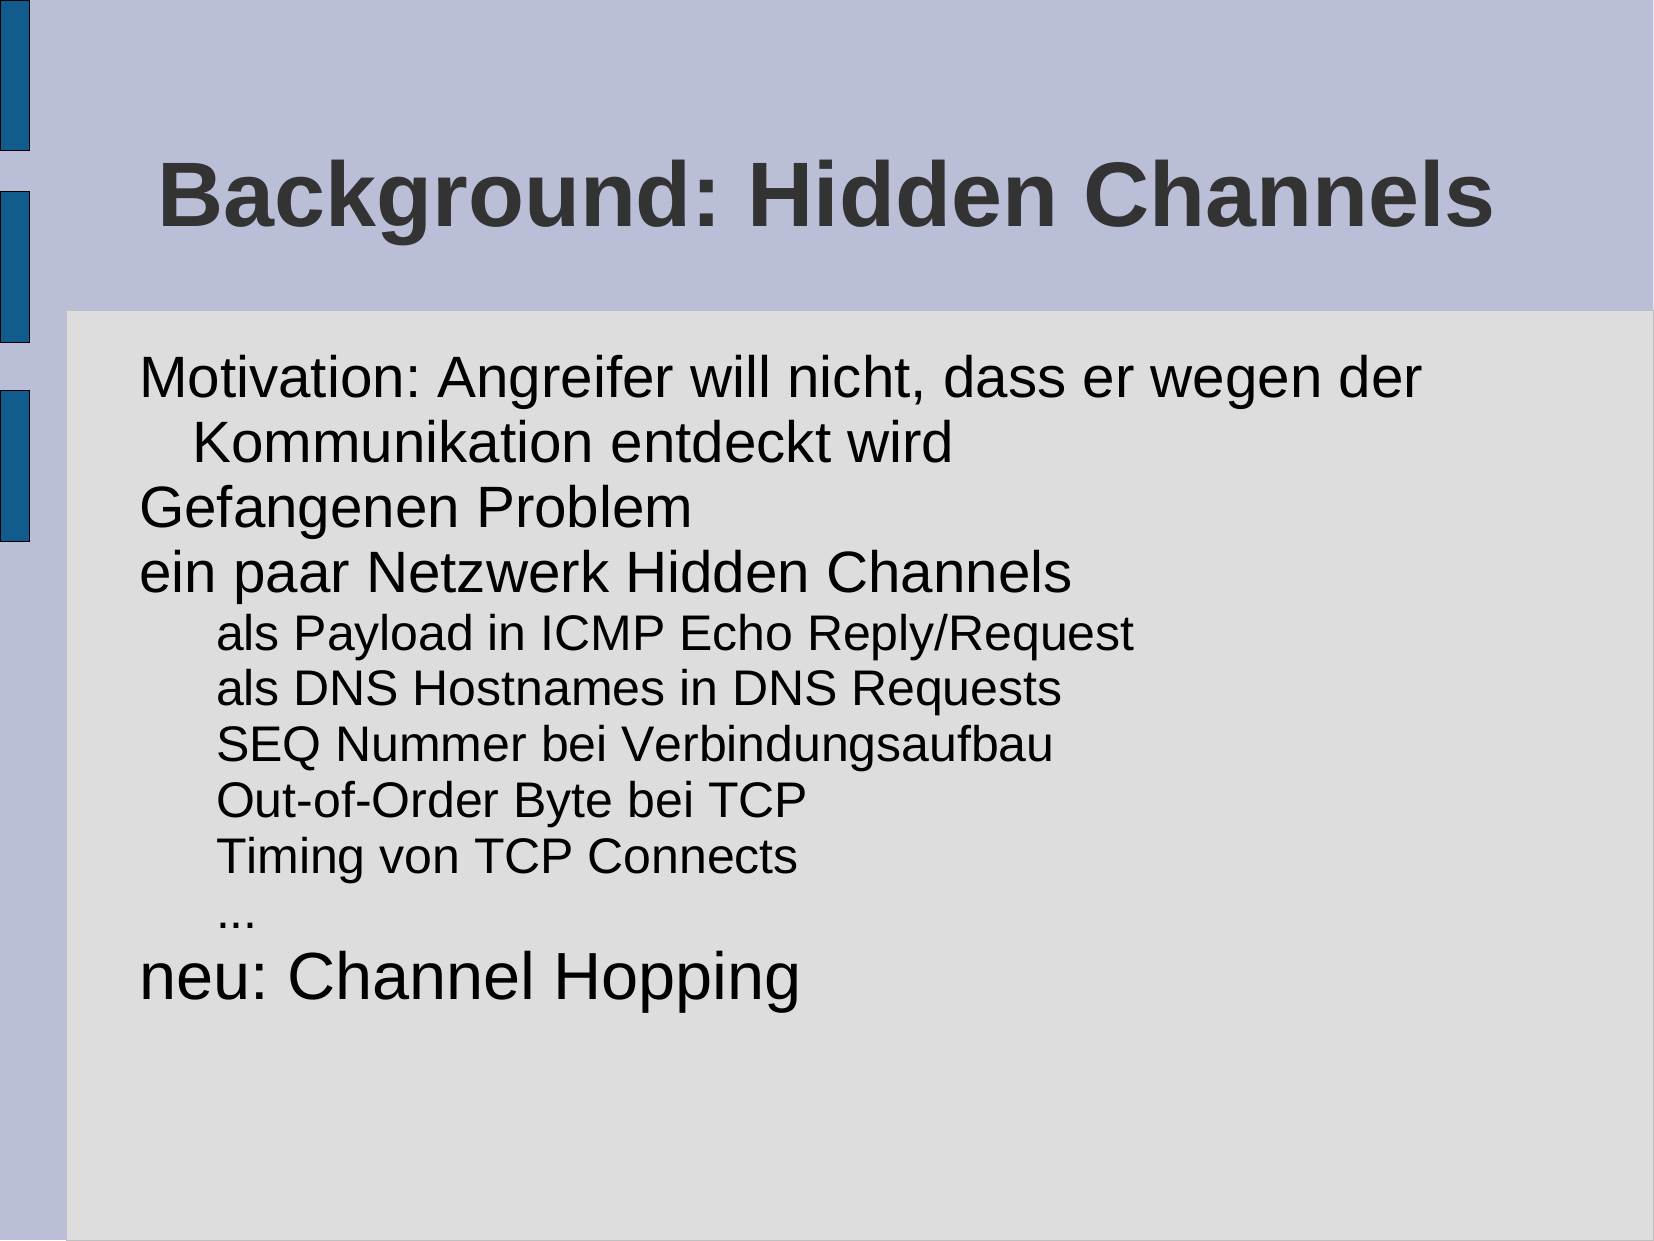

# Background: Hidden Channels
Motivation: Angreifer will nicht, dass er wegen der Kommunikation entdeckt wird
Gefangenen Problem
ein paar Netzwerk Hidden Channels
als Payload in ICMP Echo Reply/Request
als DNS Hostnames in DNS Requests
SEQ Nummer bei Verbindungsaufbau
Out-of-Order Byte bei TCP
Timing von TCP Connects
...
neu: Channel Hopping